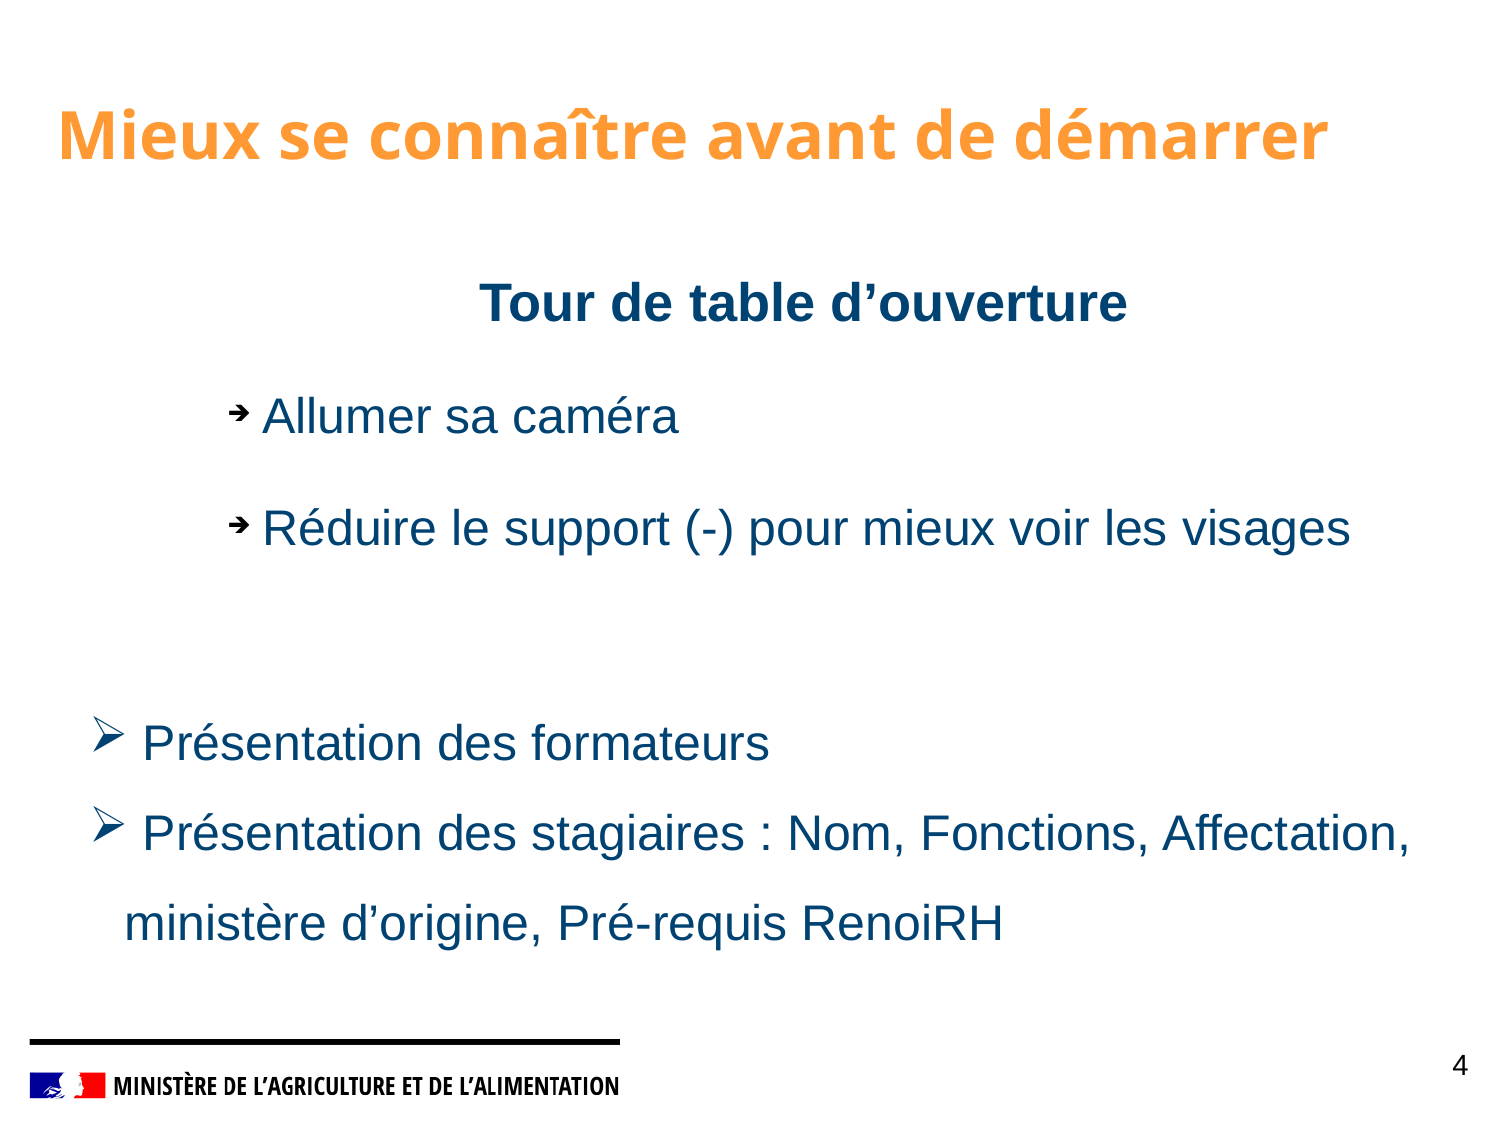

Mieux se connaître avant de démarrer
 Tour de table d’ouverture
Allumer sa caméra
Réduire le support (-) pour mieux voir les visages
 Présentation des formateurs
 Présentation des stagiaires : Nom, Fonctions, Affectation, ministère d’origine, Pré-requis RenoiRH